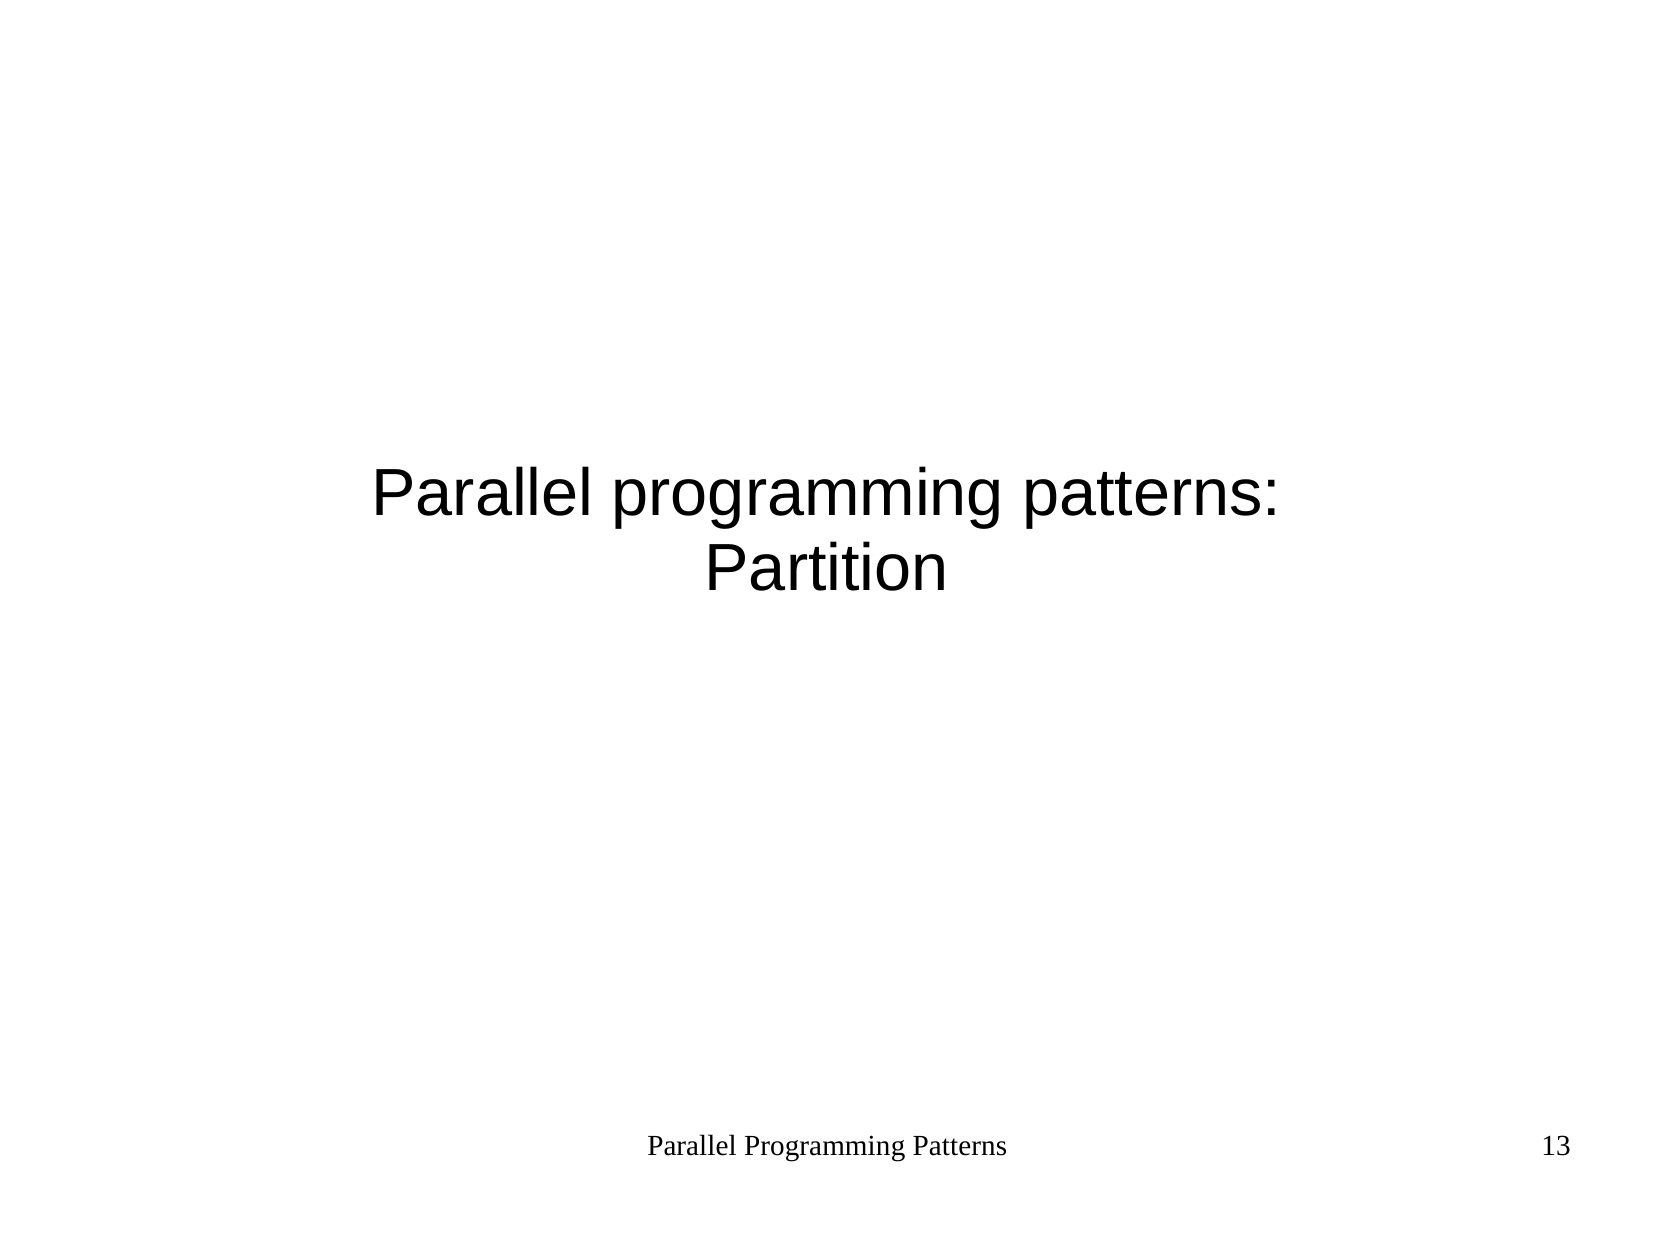

# Parallel programming patterns:
Partition
Parallel Programming Patterns
13